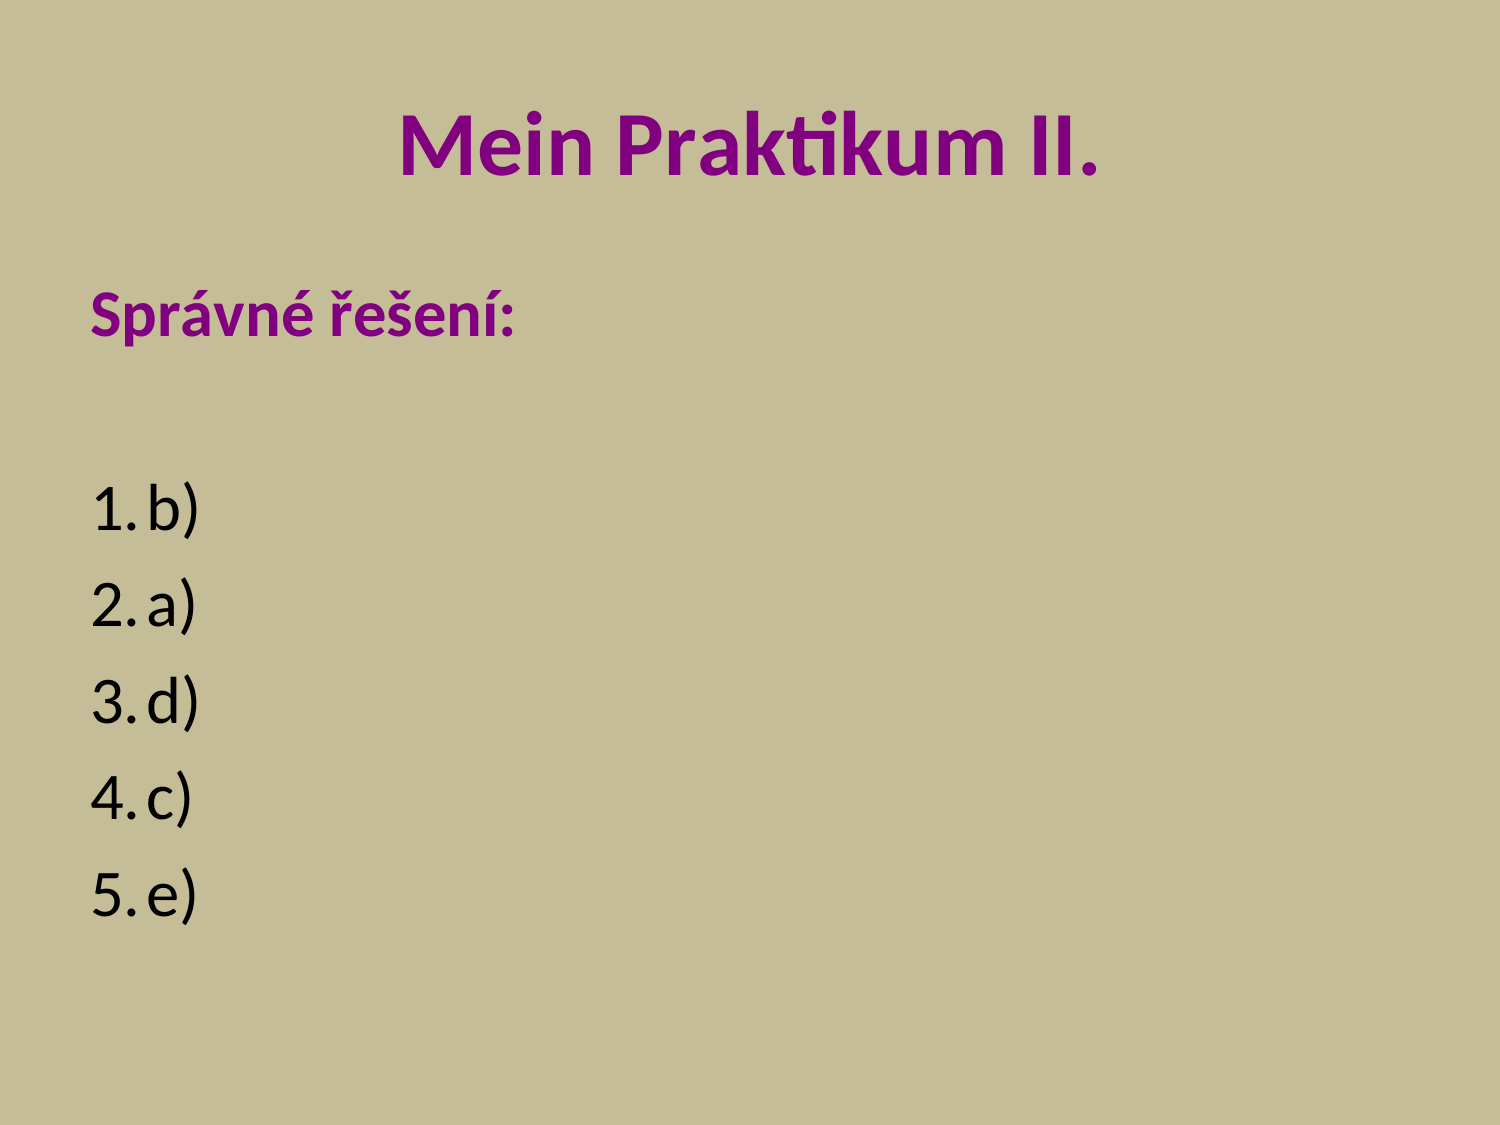

# Mein Praktikum II.
Správné řešení:
b)
a)
d)
c)
e)